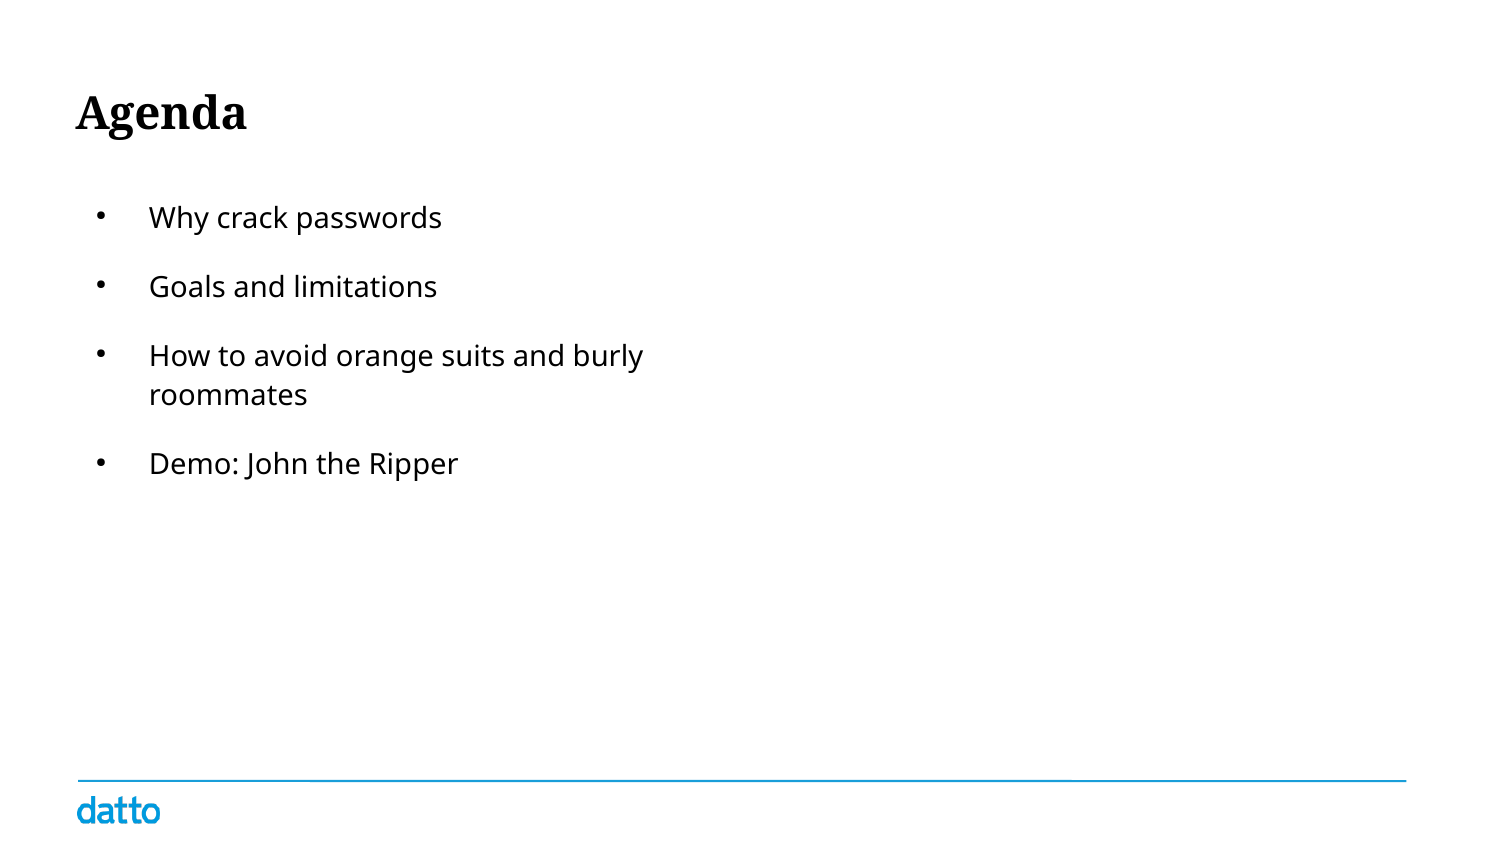

# Agenda
Why crack passwords
Goals and limitations
How to avoid orange suits and burly roommates
Demo: John the Ripper